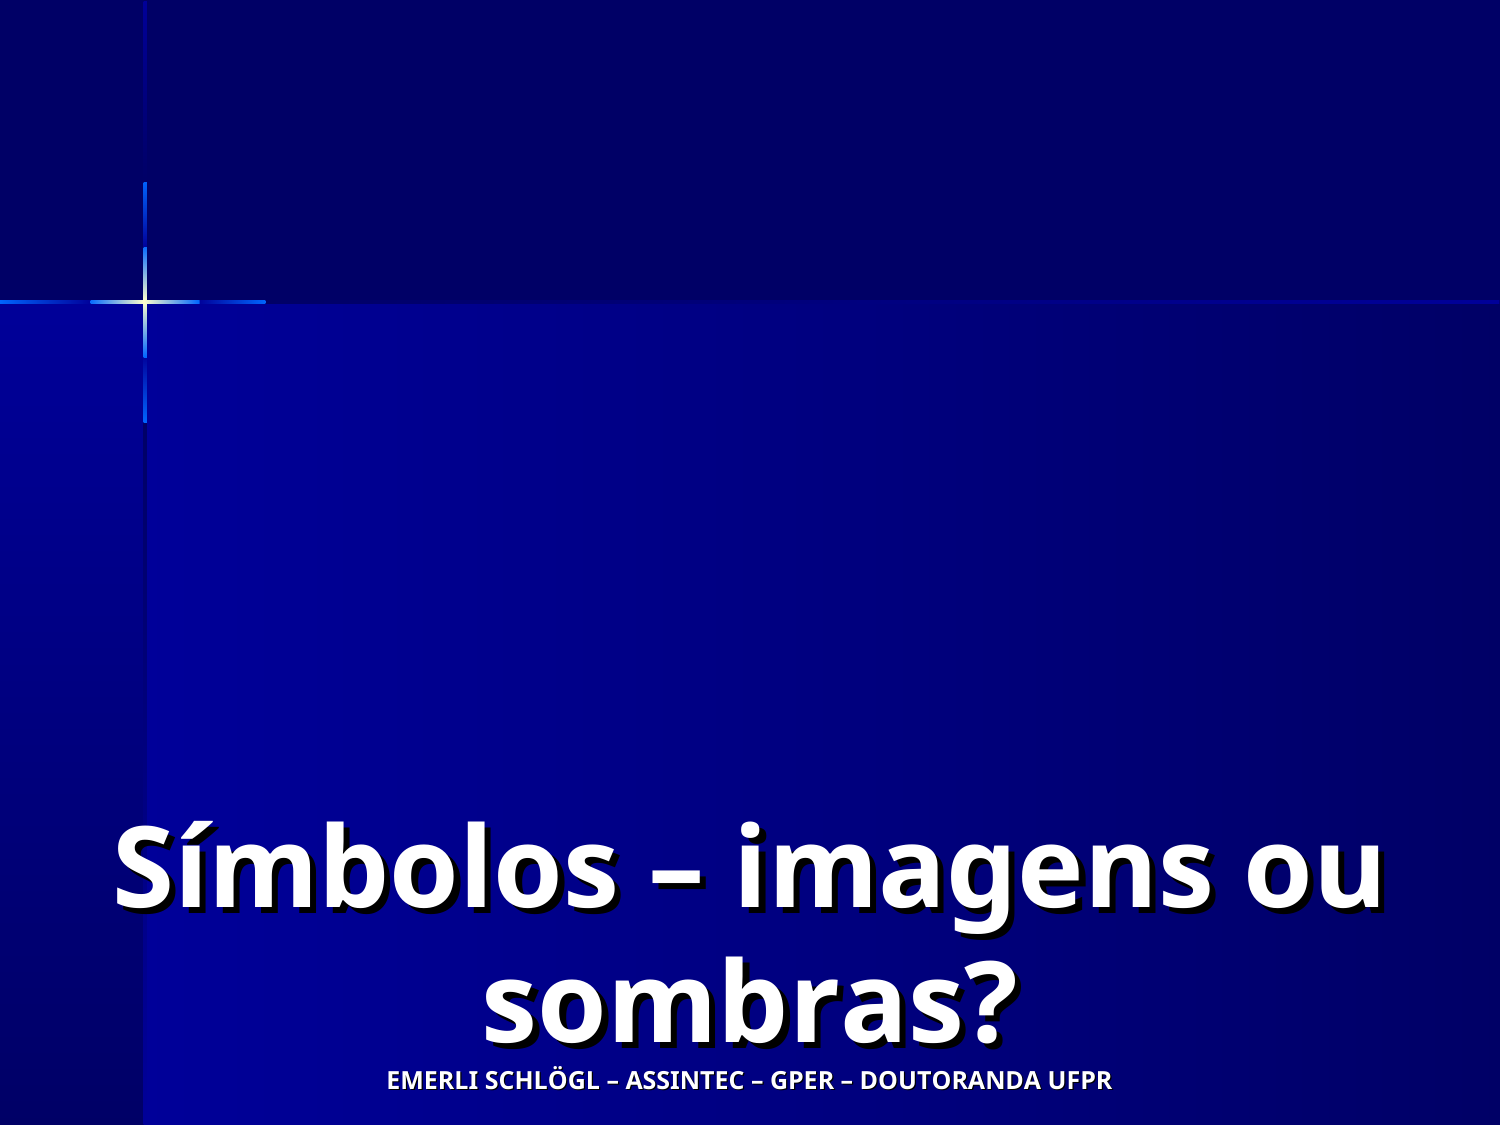

#
Símbolos – imagens ou sombras?
EMERLI SCHLÖGL – ASSINTEC – GPER – DOUTORANDA UFPR